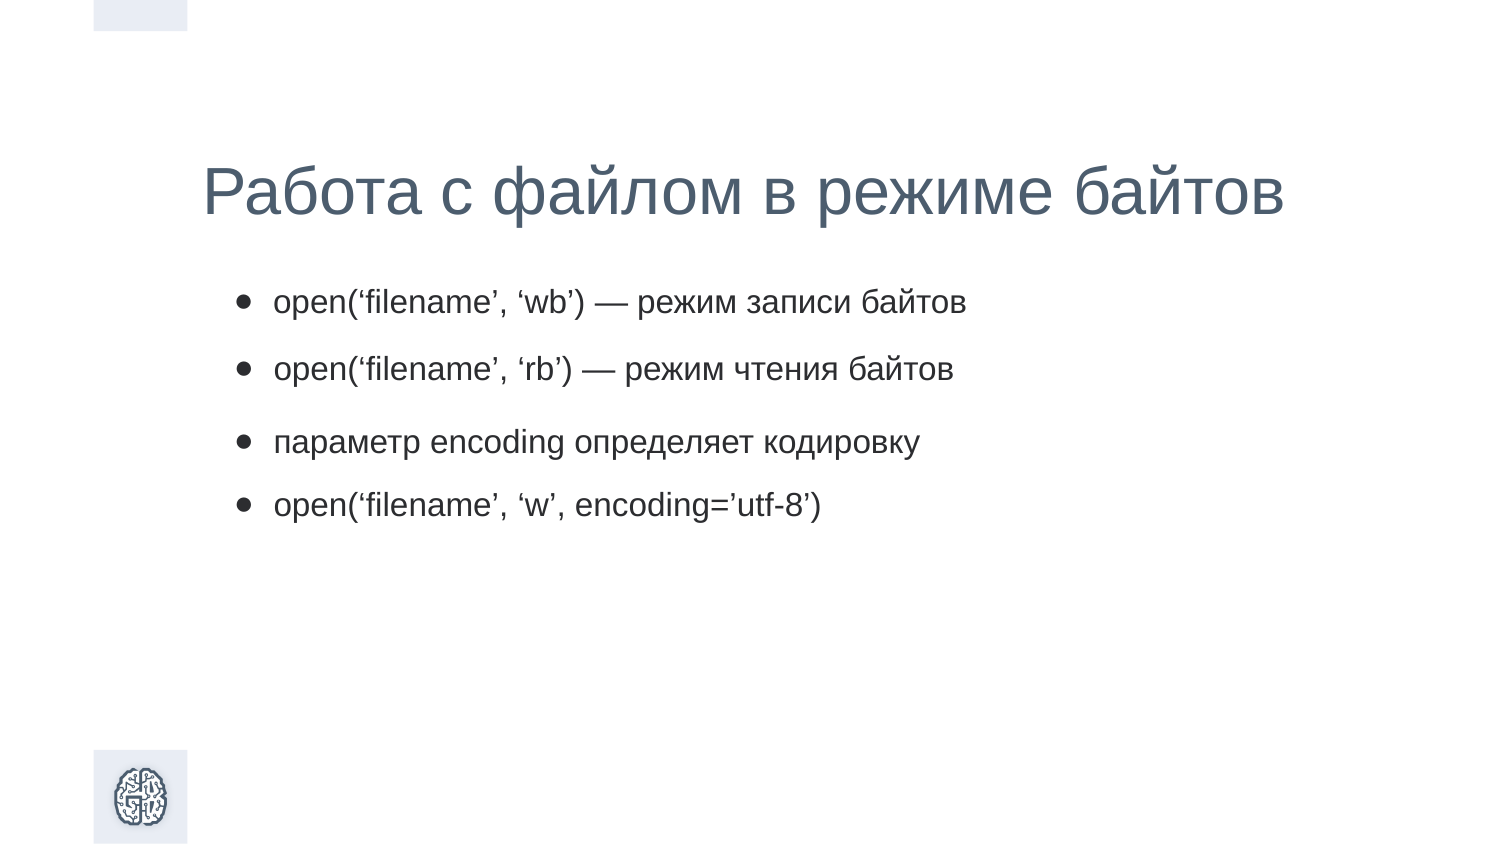

Работа с файлом в режиме байтов
open(‘filename’, ‘wb’) — режим записи байтов
open(‘filename’, ‘rb’) — режим чтения байтов
параметр encoding определяет кодировку
open(‘filename’, ‘w’, encoding=’utf-8’)